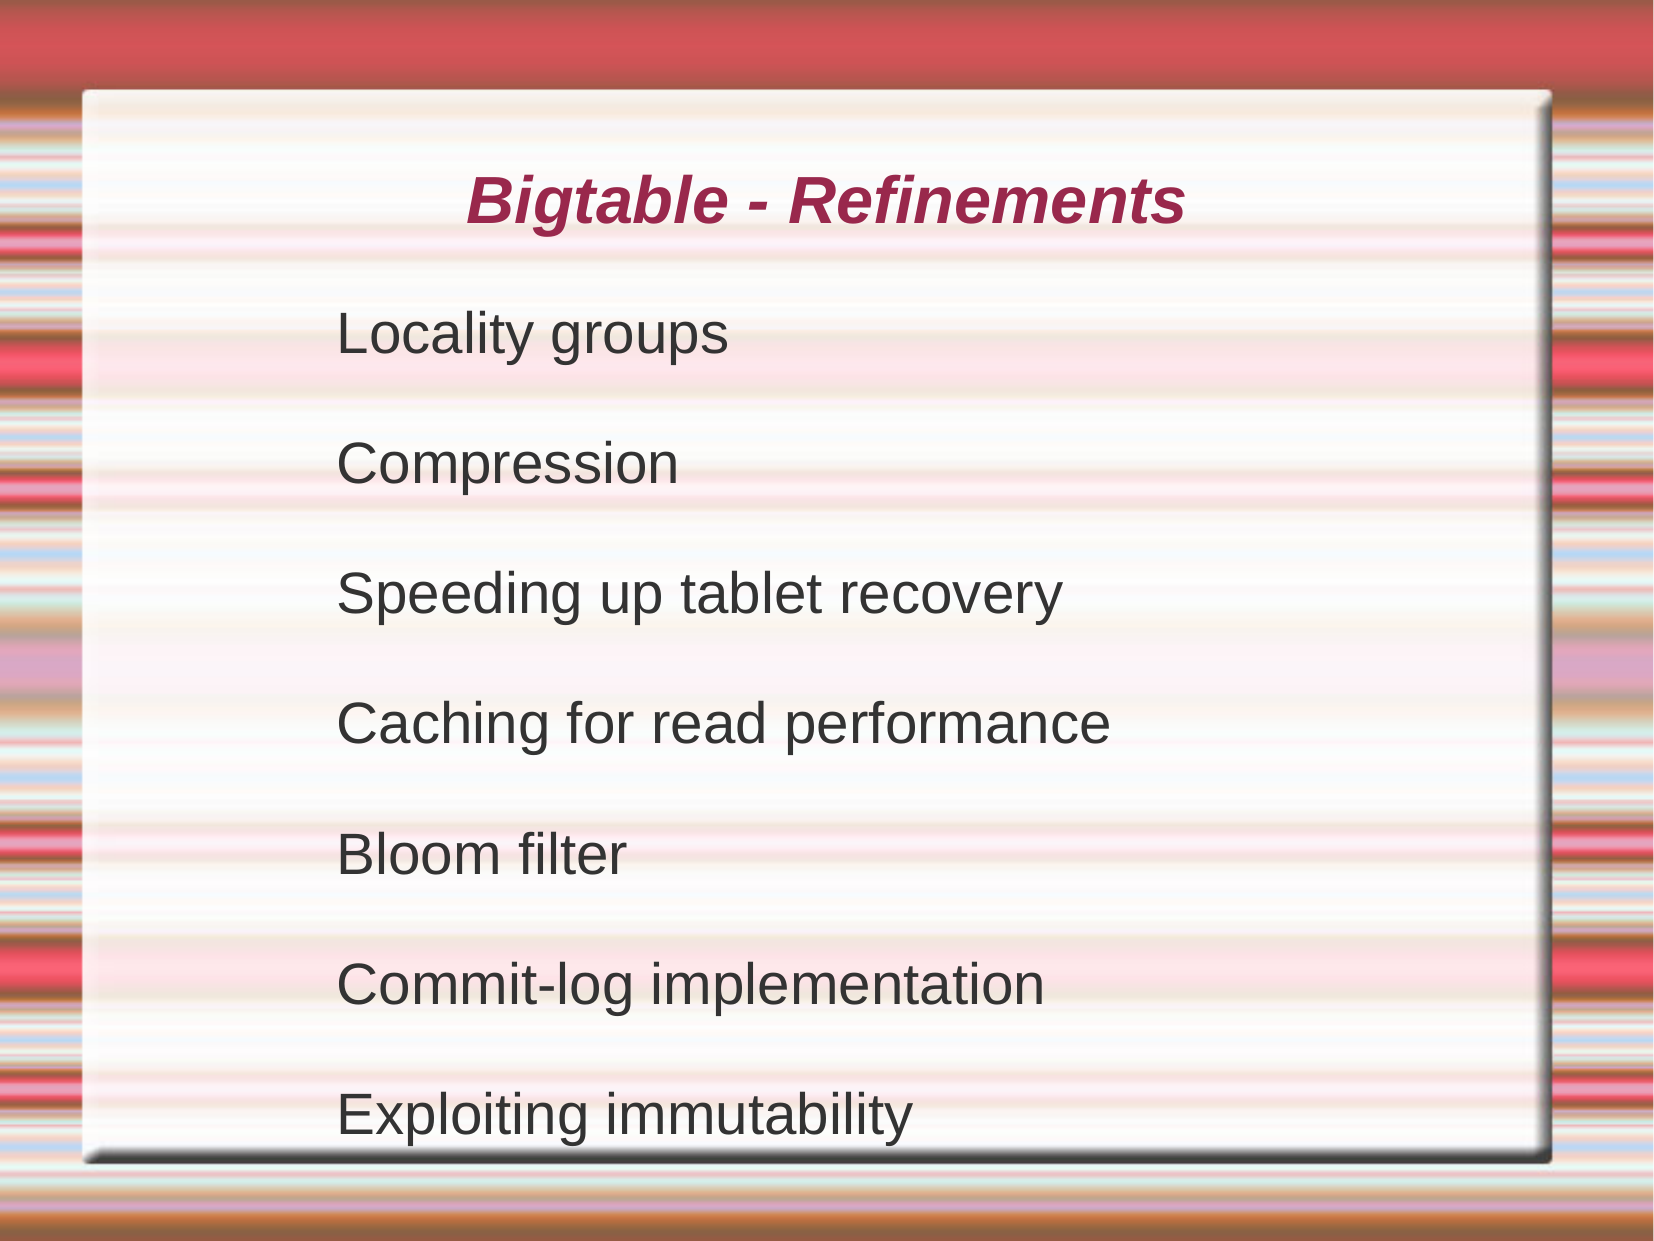

# Bigtable - Refinements
Locality groups
Compression
Speeding up tablet recovery
Caching for read performance
Bloom filter
Commit-log implementation
Exploiting immutability